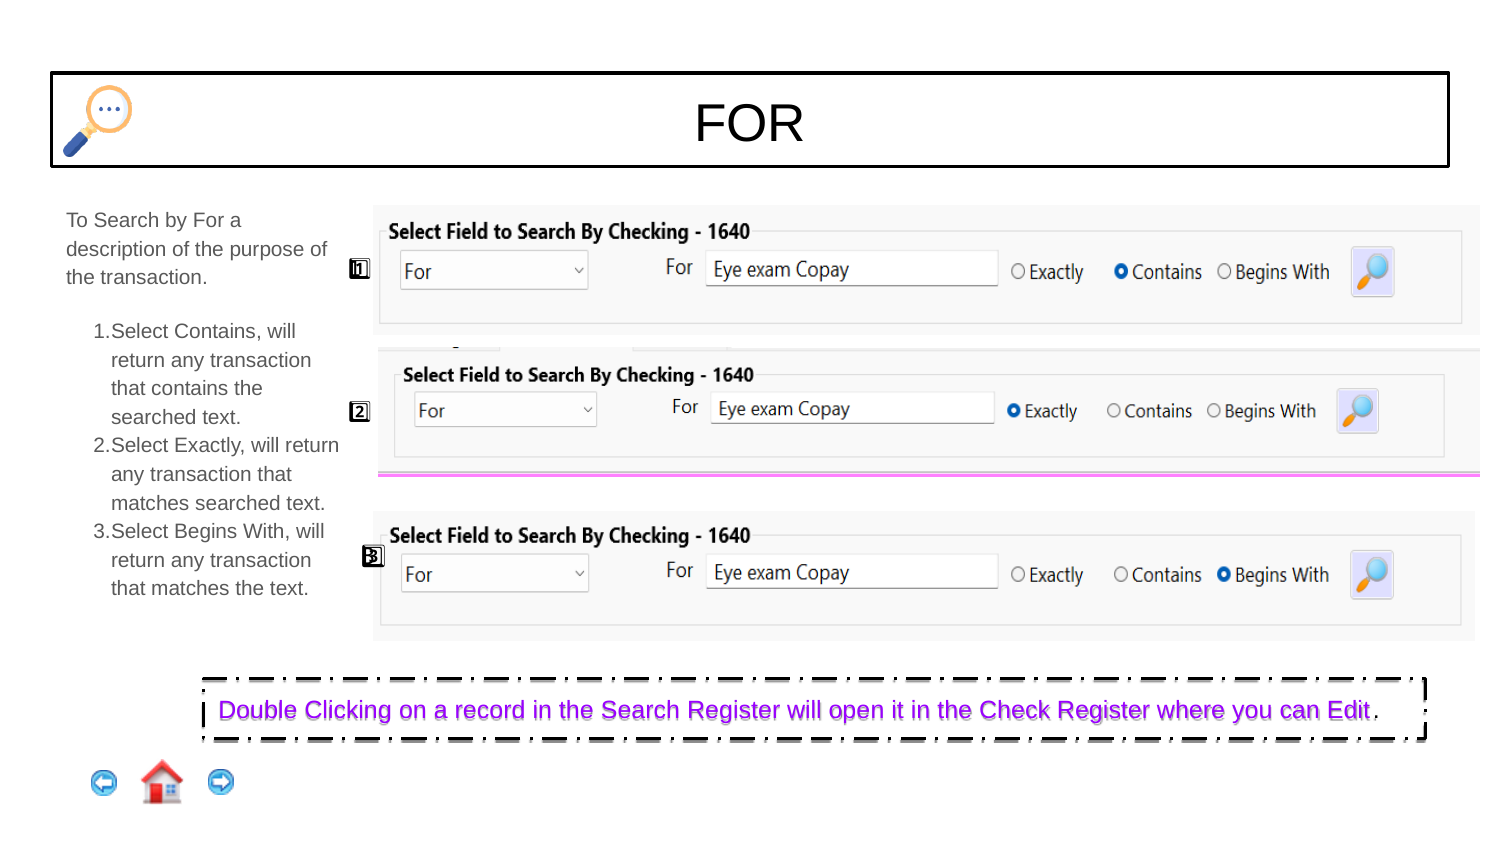

# FOR
To Search by For a description of the purpose of the transaction.
Select Contains, will return any transaction that contains the searched text.
Select Exactly, will return any transaction that matches searched text.
Select Begins With, will return any transaction that matches the text.
1️⃣
2️⃣
 3️⃣
Double Clicking on a record in the Search Register will open it in the Check Register where you can Edit.